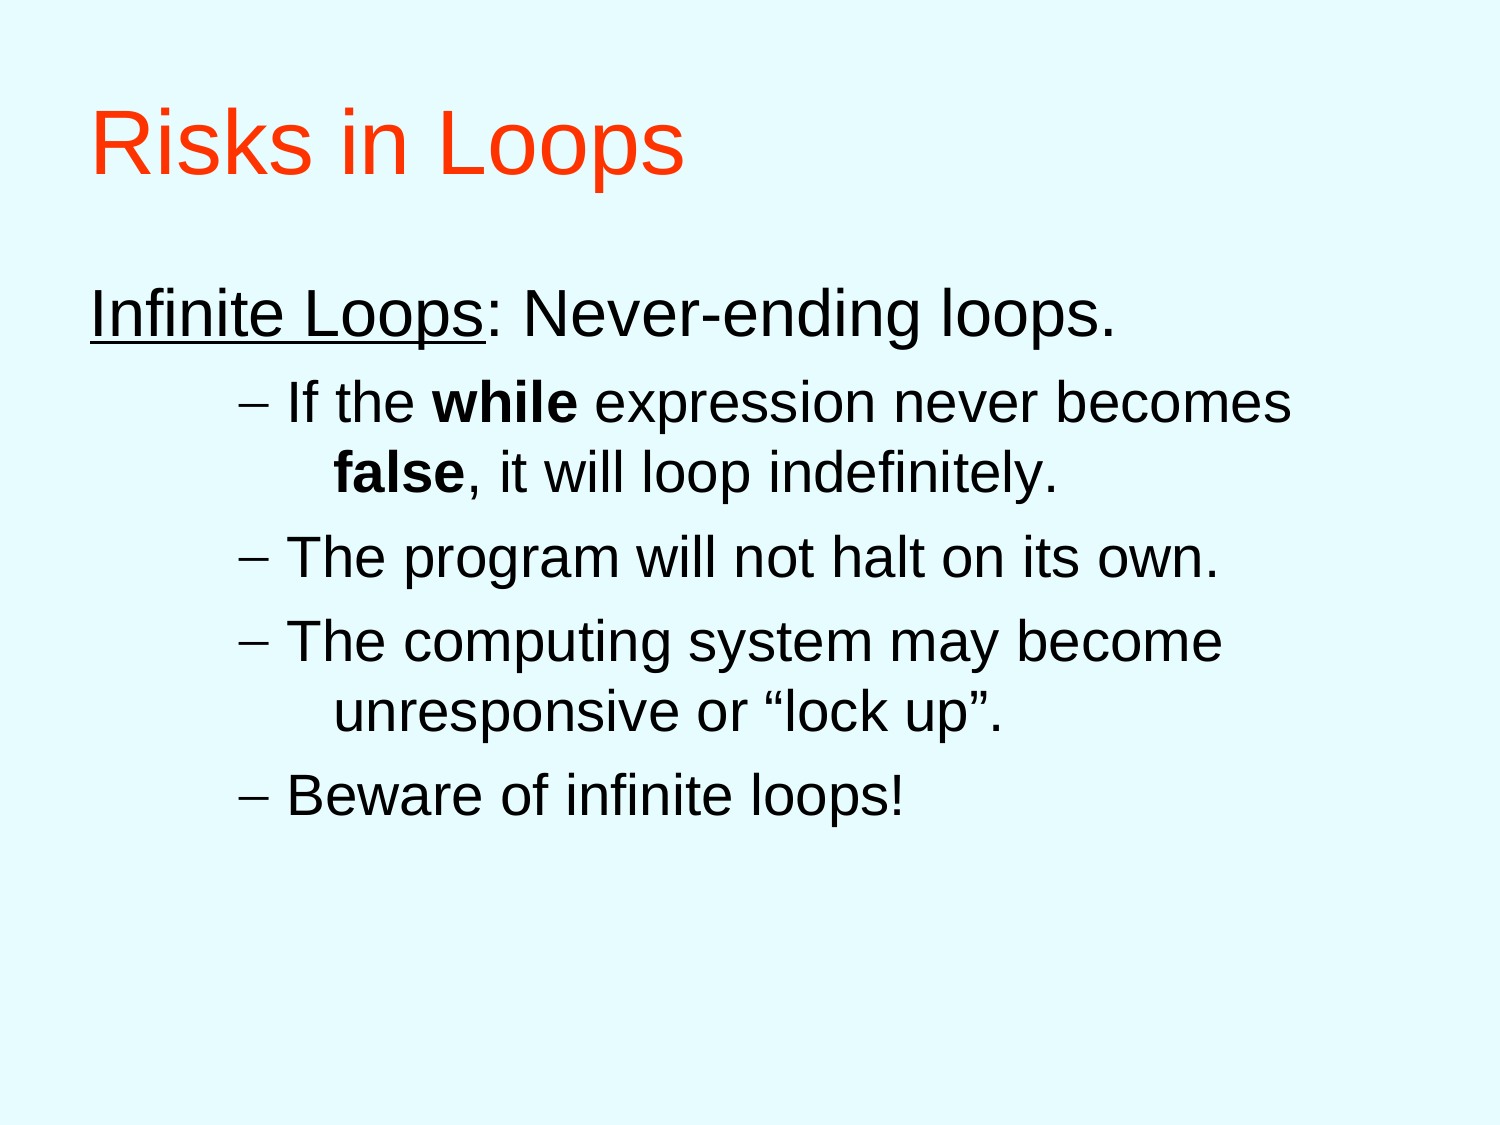

# Risks in Loops
Infinite Loops: Never-ending loops.
If the while expression never becomes false, it will loop indefinitely.
The program will not halt on its own.
The computing system may become unresponsive or “lock up”.
Beware of infinite loops!